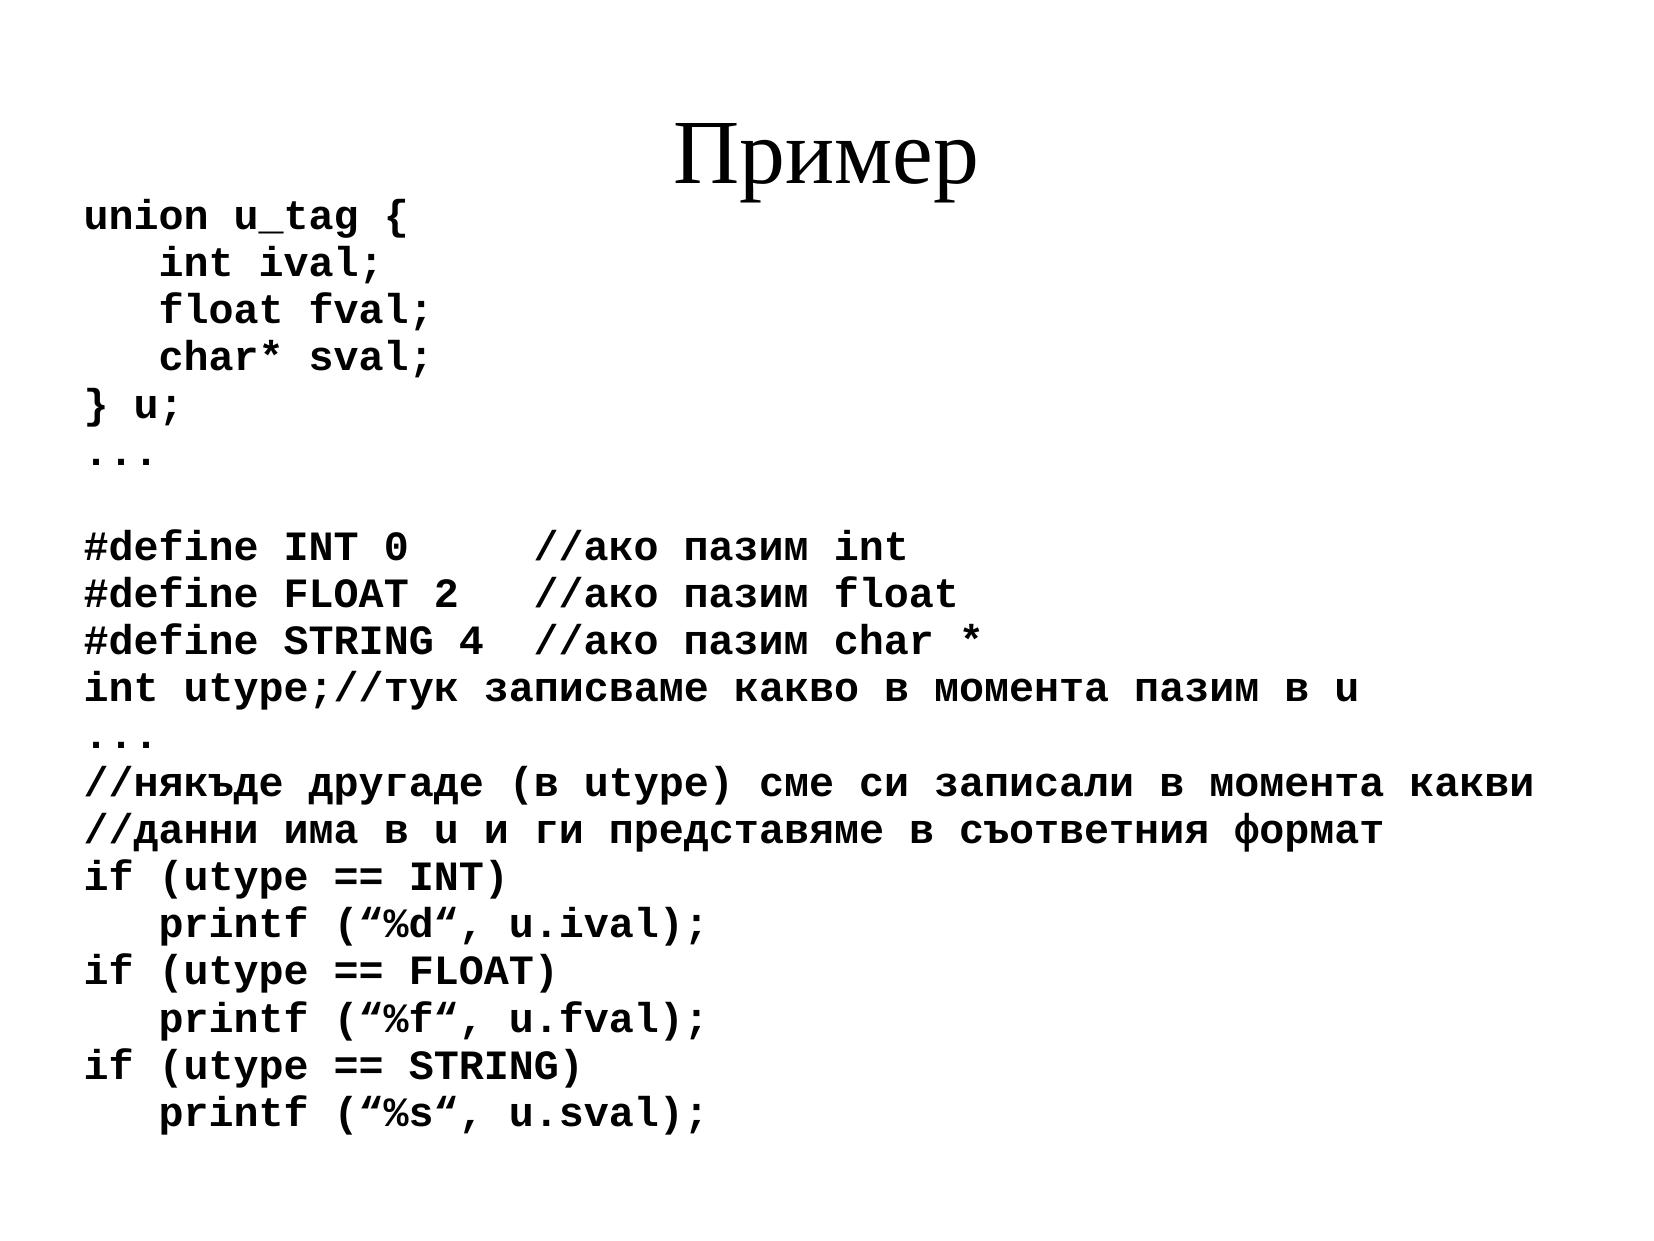

# Пример
union u_tag {
	int ival;
	float fval;
	chаr* sval;
} u;
...
#define INT 0 		//ако пазим int
#define FLOAT 2	//ако пазим float
#define STRING 4	//ако пазим char *
int utype;//тук записваме какво в момента пазим в u
...
//някъде другаде (в utype) сме си записали в момента какви
//данни има в u и ги представяме в съответния формат
if (utype == INT)
	printf (“%d“, u.ival);
if (utype == FLOAT)
	printf (“%f“, u.fval);
if (utype == STRING)
	printf (“%s“, u.sval);